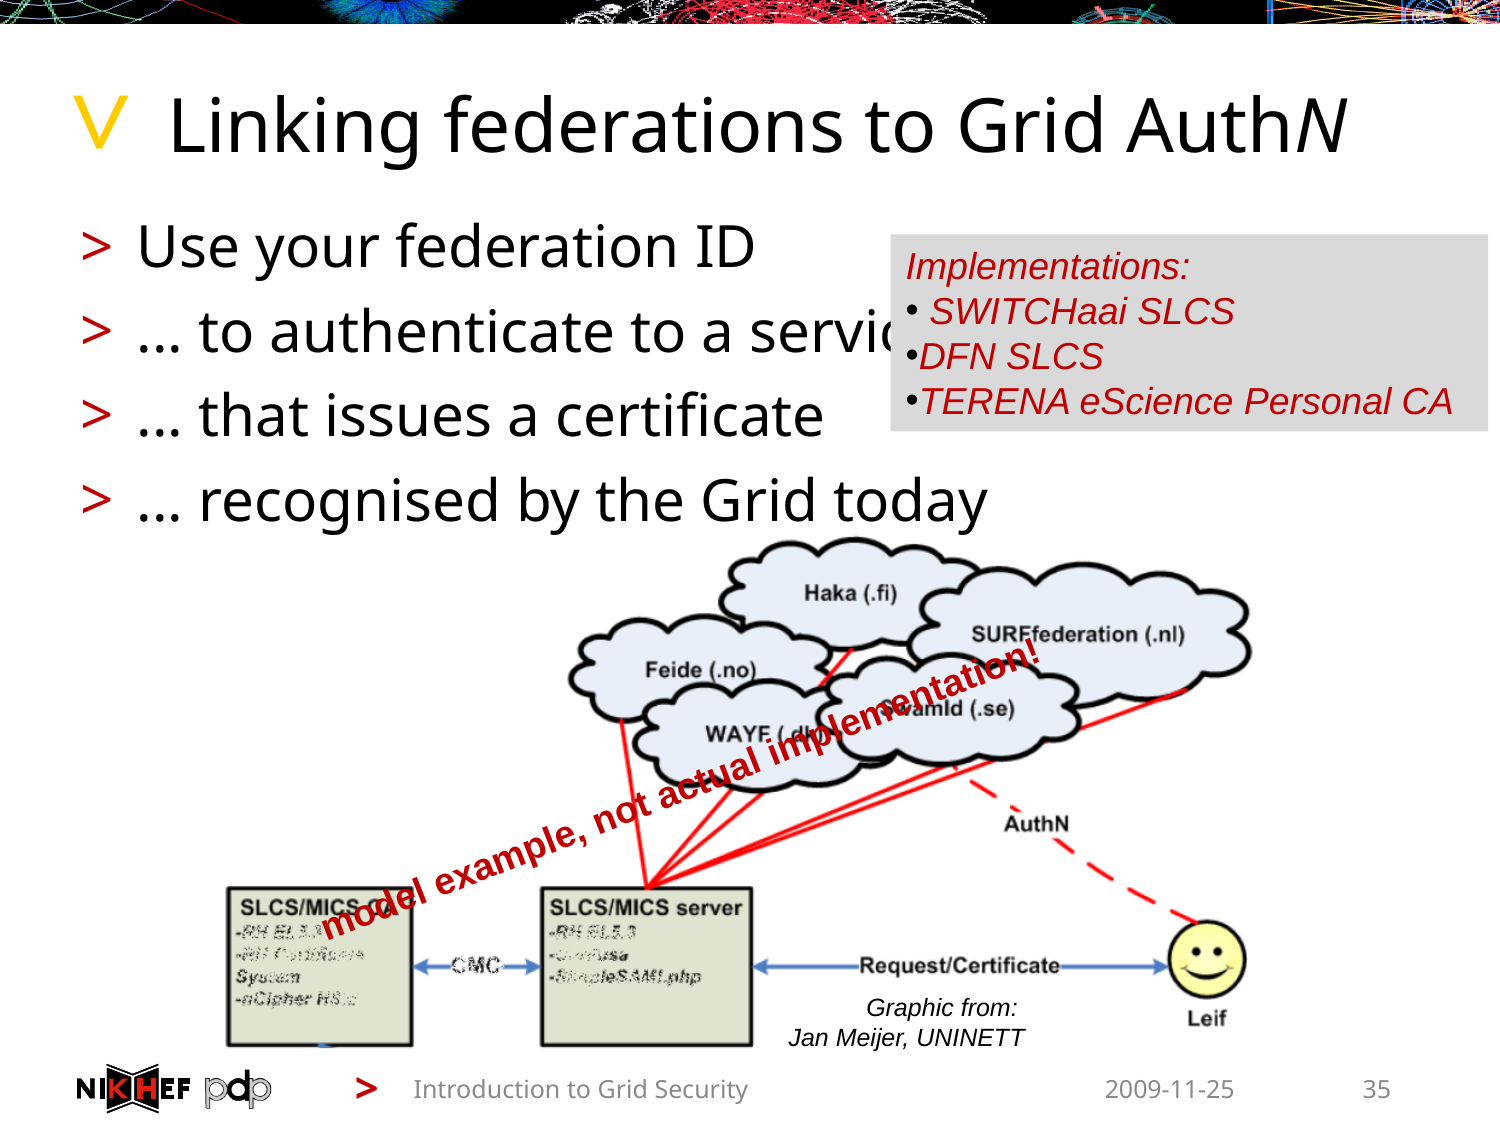

# Linking federations to Grid AuthN
Use your federation ID
... to authenticate to a service
... that issues a certificate
... recognised by the Grid today
Implementations:
 SWITCHaai SLCS
DFN SLCS
TERENA eScience Personal CA
model example, not actual implementation!
Graphic from:
Jan Meijer, UNINETT
Introduction to Grid Security
2009-11-25